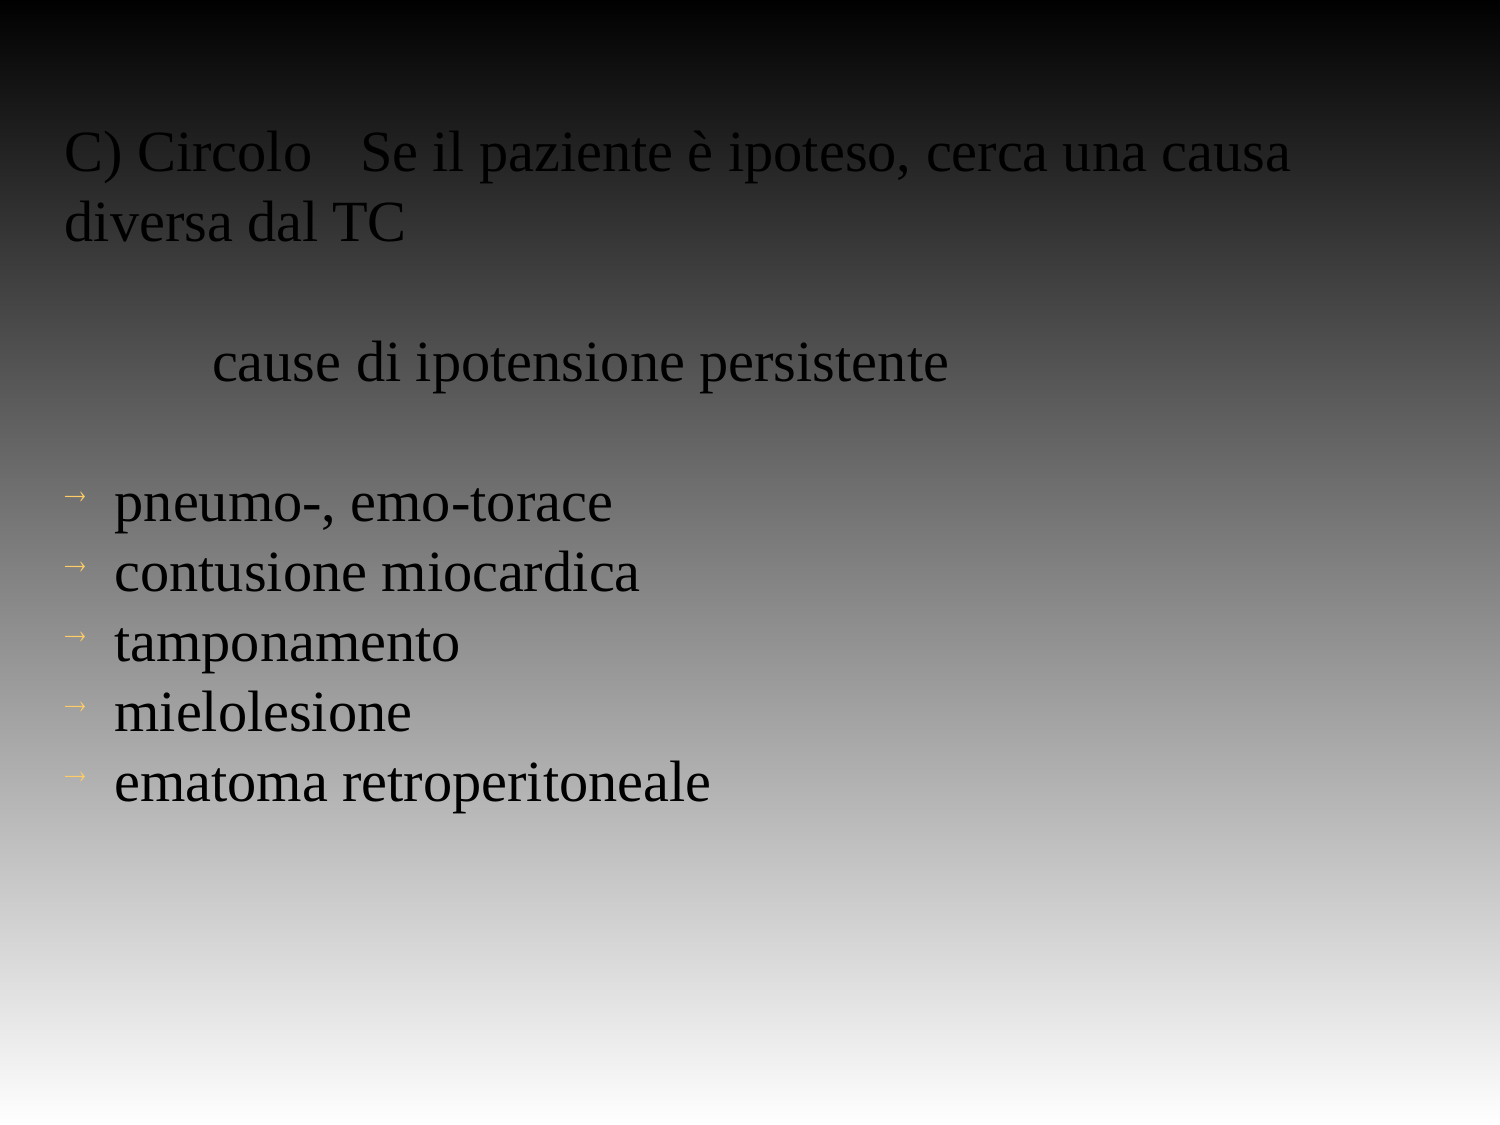

C) Circolo	Se il paziente è ipoteso, cerca una causa diversa dal TC
		cause di ipotensione persistente
 pneumo-, emo-torace
 contusione miocardica
 tamponamento
 mielolesione
 ematoma retroperitoneale